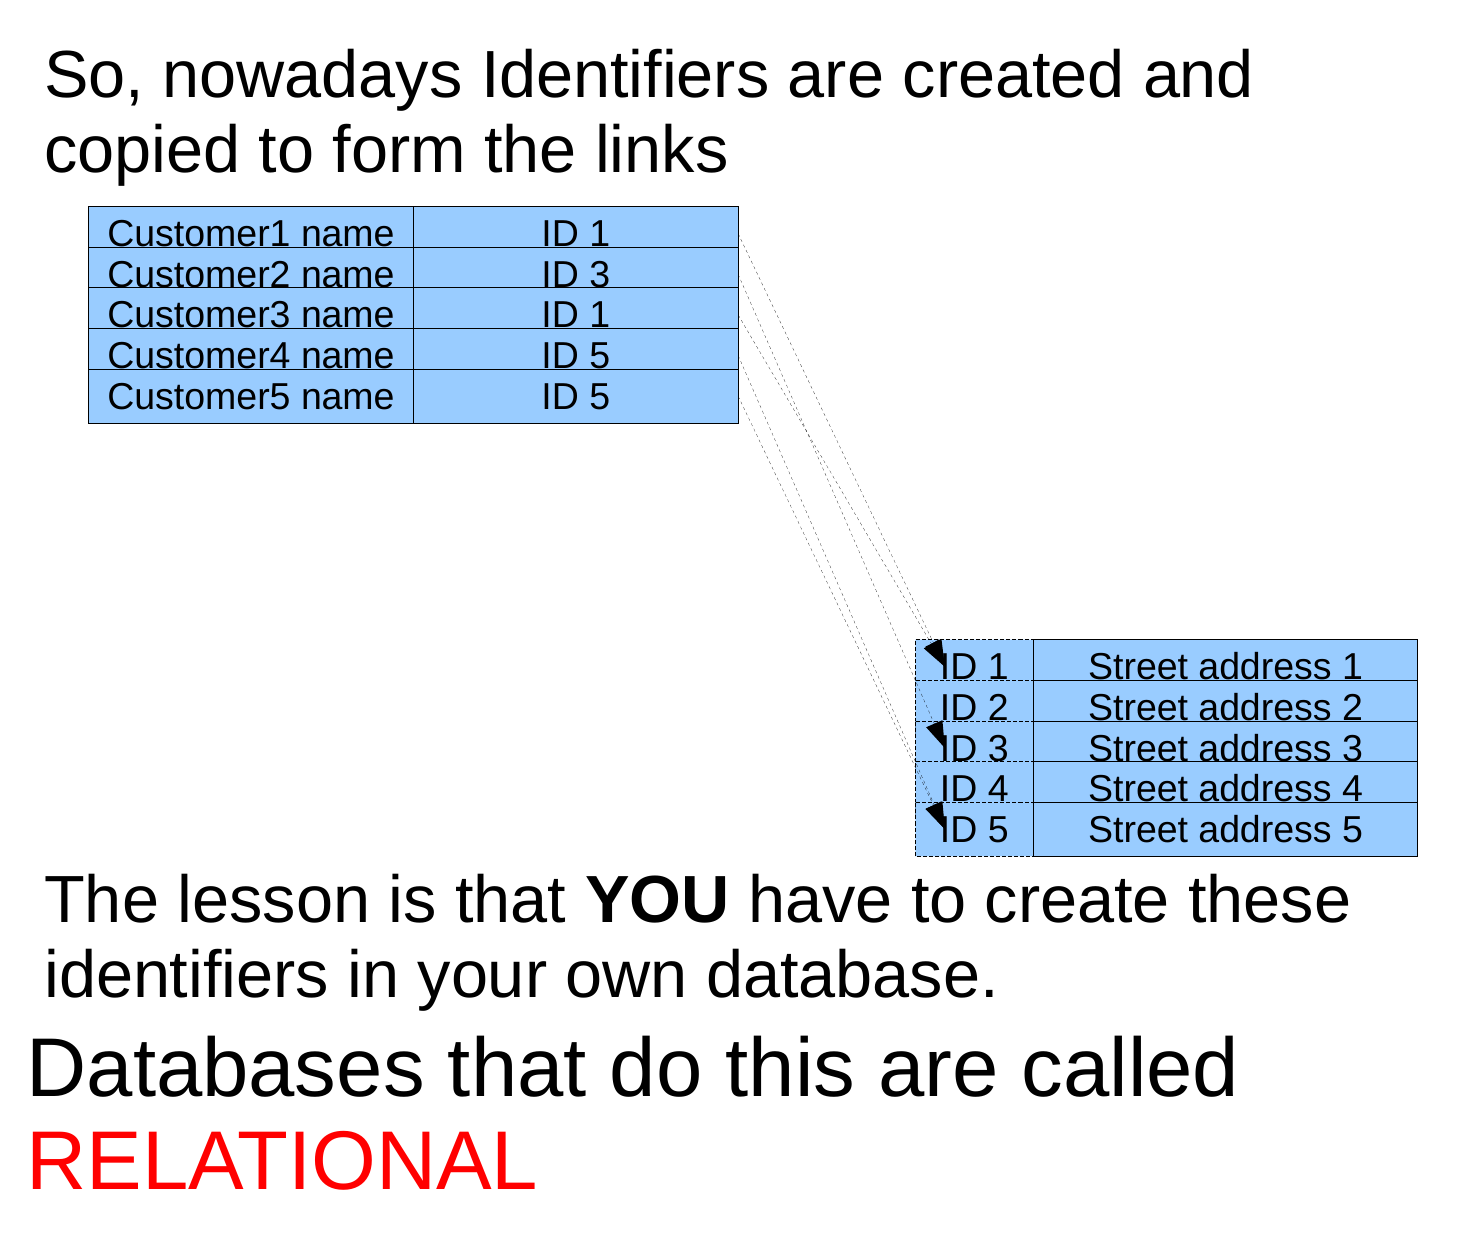

So, nowadays Identifiers are created and
copied to form the links
Customer1 name
ID 1
Customer2 name
ID 3
Customer3 name
ID 1
Customer4 name
ID 5
Customer5 name
ID 5
ID 1
ID 2
ID 3
ID 4
ID 5
Street address 1
Street address 2
Street address 3
Street address 4
Street address 5
The lesson is that YOU have to create these identifiers in your own database.
Databases that do this are called
RELATIONAL